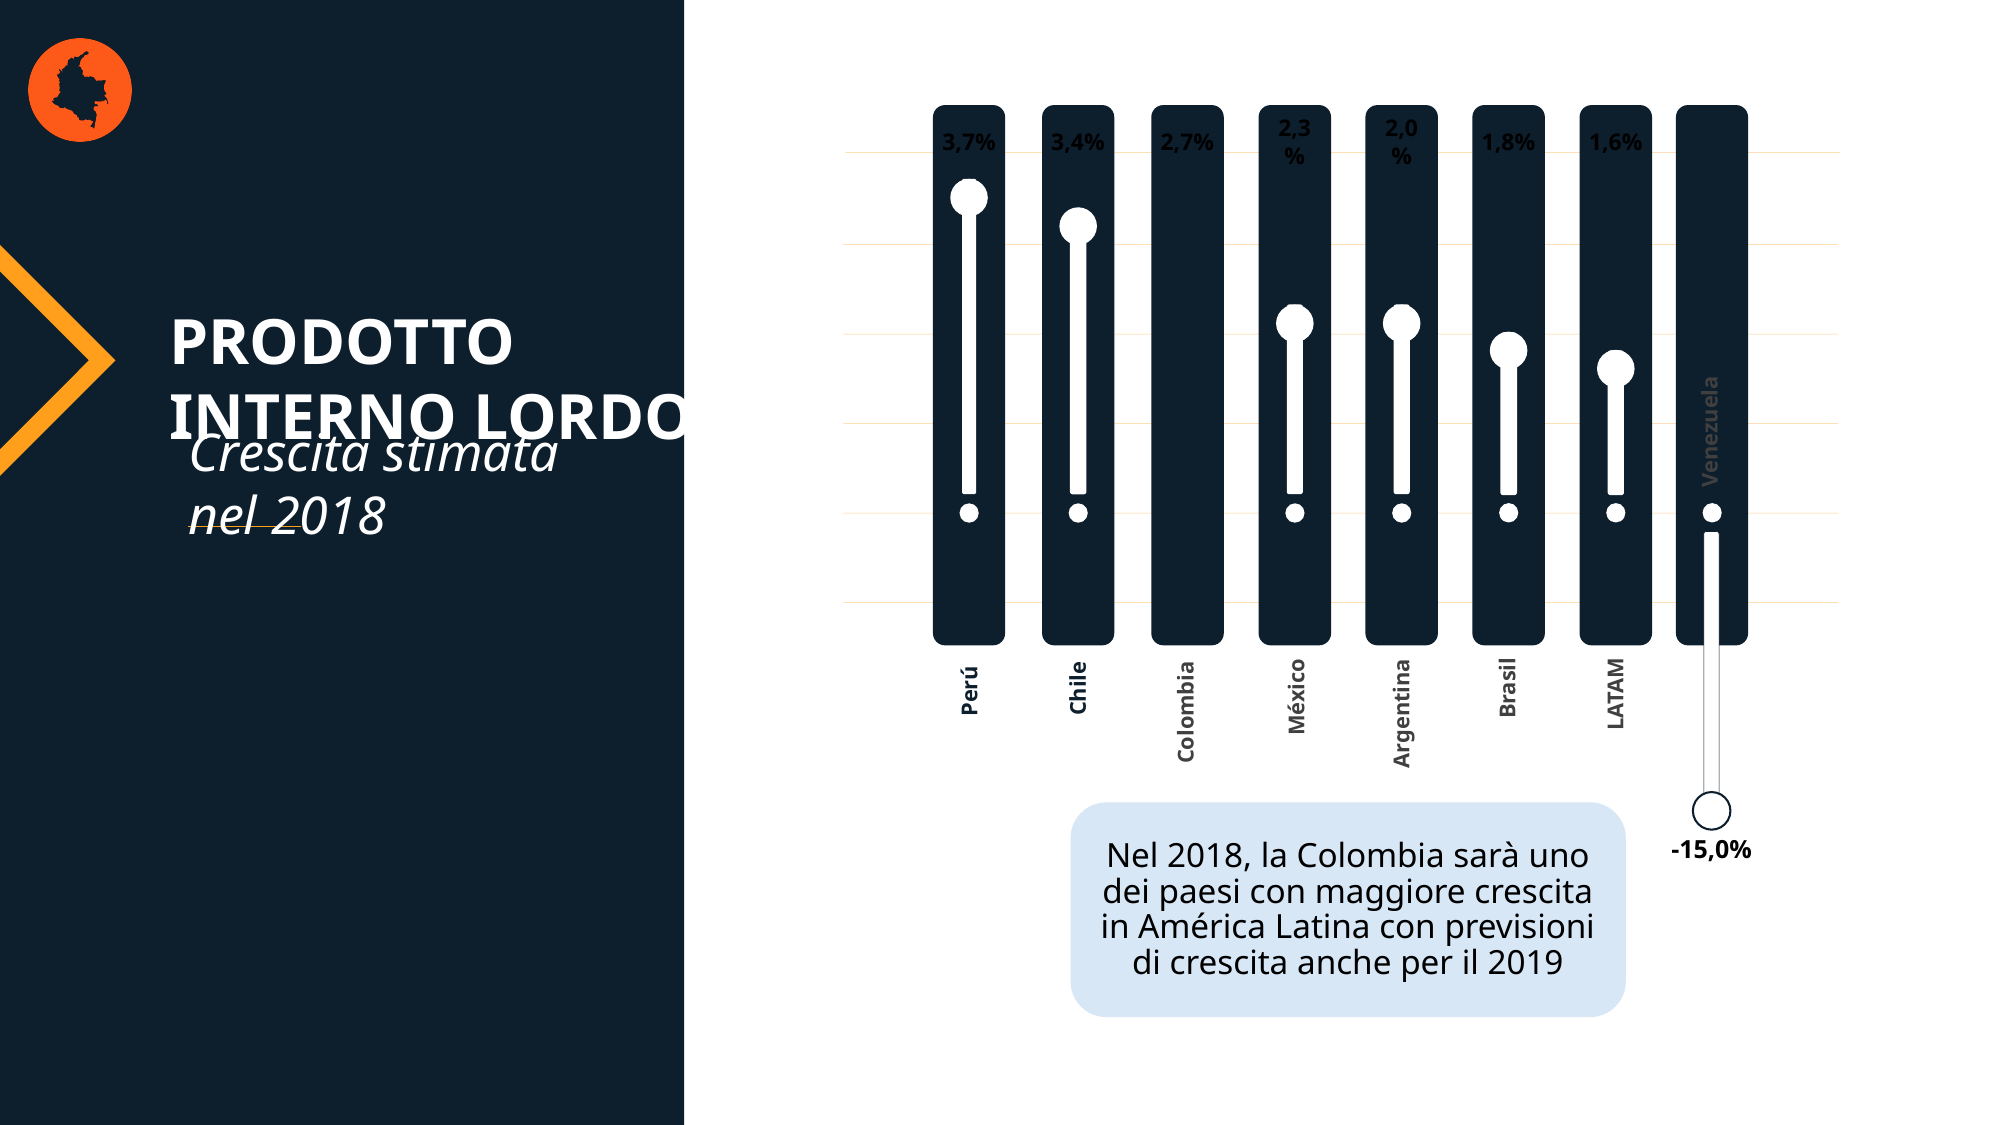

3,7%
3,4%
2,3%
2,0%
2,7%
1,8%
1,6%
Venezuela
Chile
México
Perú
Brasil
LATAM
Colombia
Argentina
-15,0%
PRODOTTO
INTERNO LORDO
Crescita stimata nel 2018
Nel 2018, la Colombia sarà uno
dei paesi con maggiore crescita in América Latina con previsioni di crescita anche per il 2019